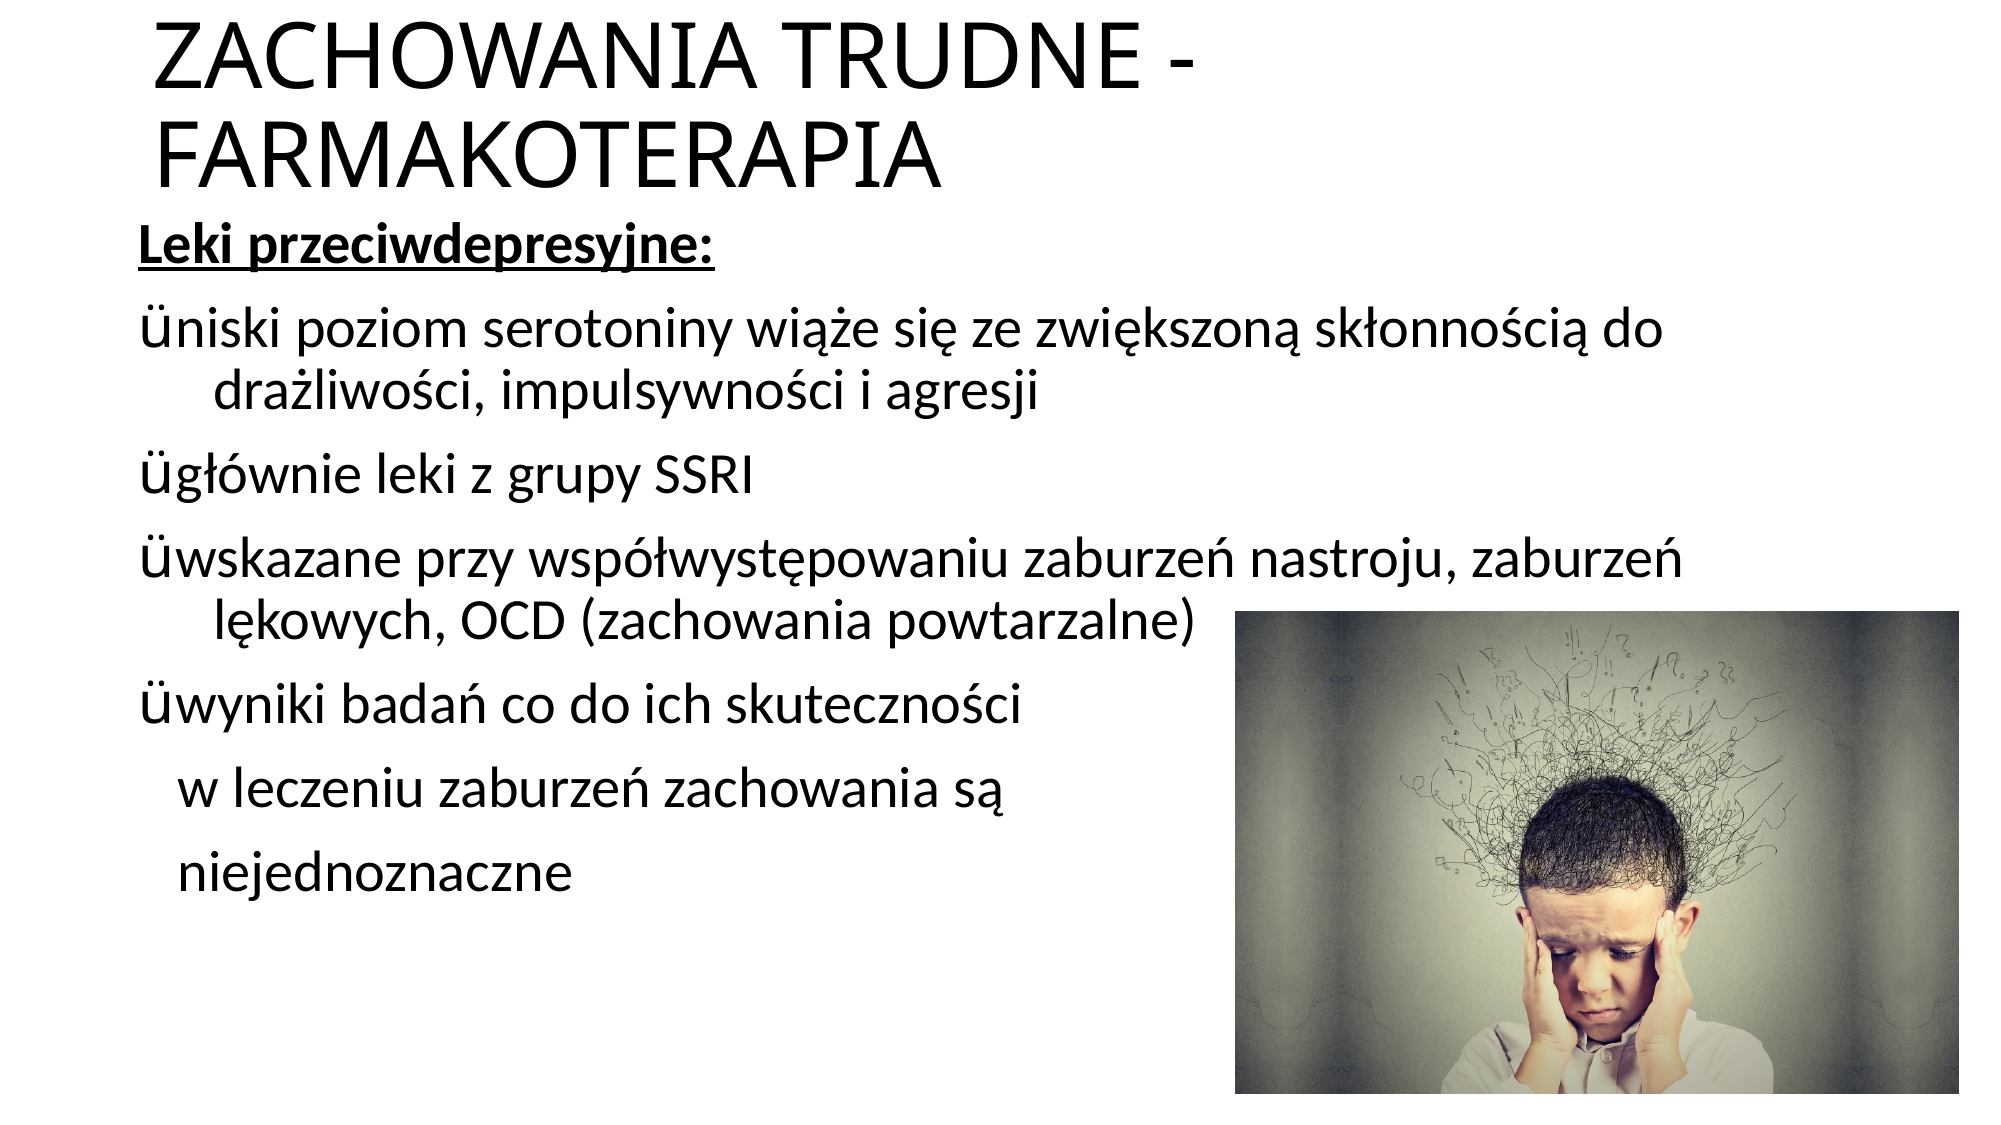

# ZACHOWANIA TRUDNE - FARMAKOTERAPIA
Leki przeciwdepresyjne:
niski poziom serotoniny wiąże się ze zwiększoną skłonnością do drażliwości, impulsywności i agresji
głównie leki z grupy SSRI
wskazane przy współwystępowaniu zaburzeń nastroju, zaburzeń lękowych, OCD (zachowania powtarzalne)
wyniki badań co do ich skuteczności
 w leczeniu zaburzeń zachowania są
 niejednoznaczne